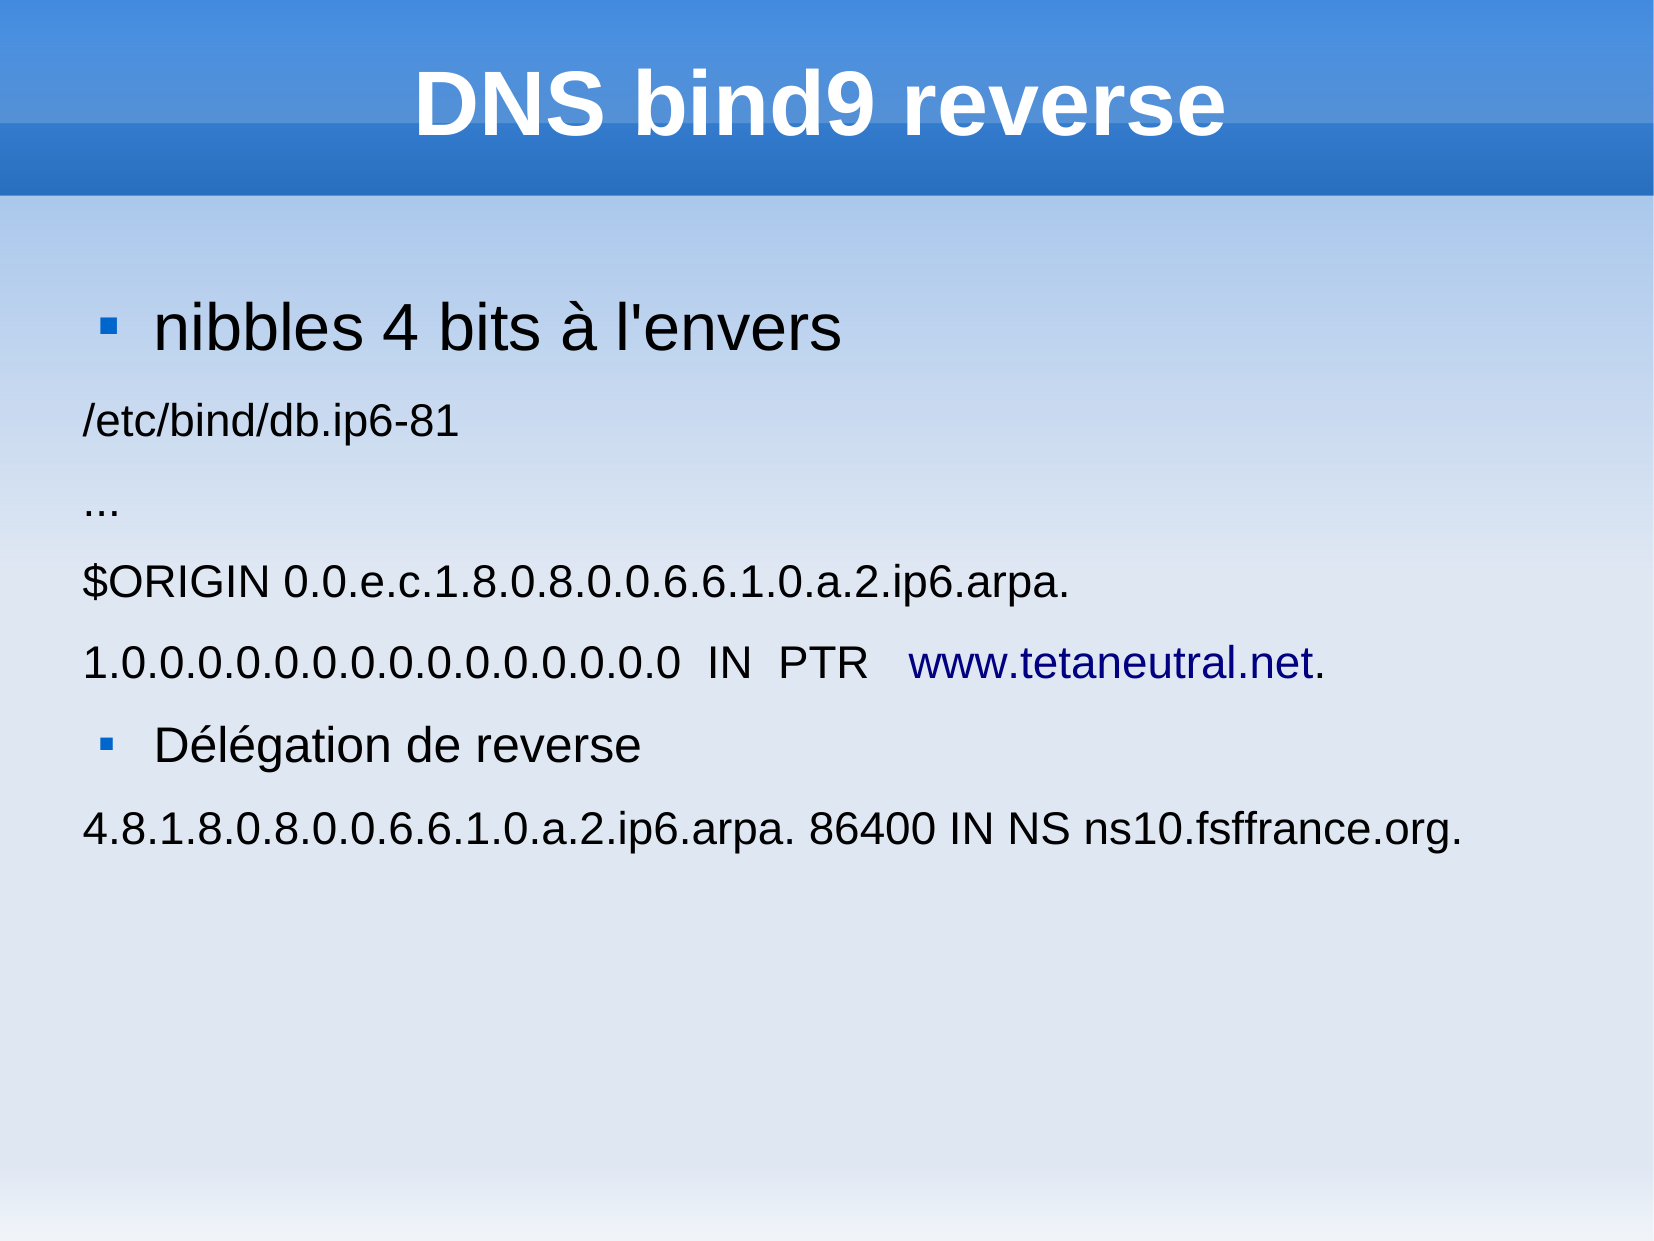

# DNS bind9 reverse
nibbles 4 bits à l'envers
/etc/bind/db.ip6-81
...
$ORIGIN 0.0.e.c.1.8.0.8.0.0.6.6.1.0.a.2.ip6.arpa.
1.0.0.0.0.0.0.0.0.0.0.0.0.0.0.0 IN PTR www.tetaneutral.net.
Délégation de reverse
4.8.1.8.0.8.0.0.6.6.1.0.a.2.ip6.arpa. 86400 IN NS ns10.fsffrance.org.